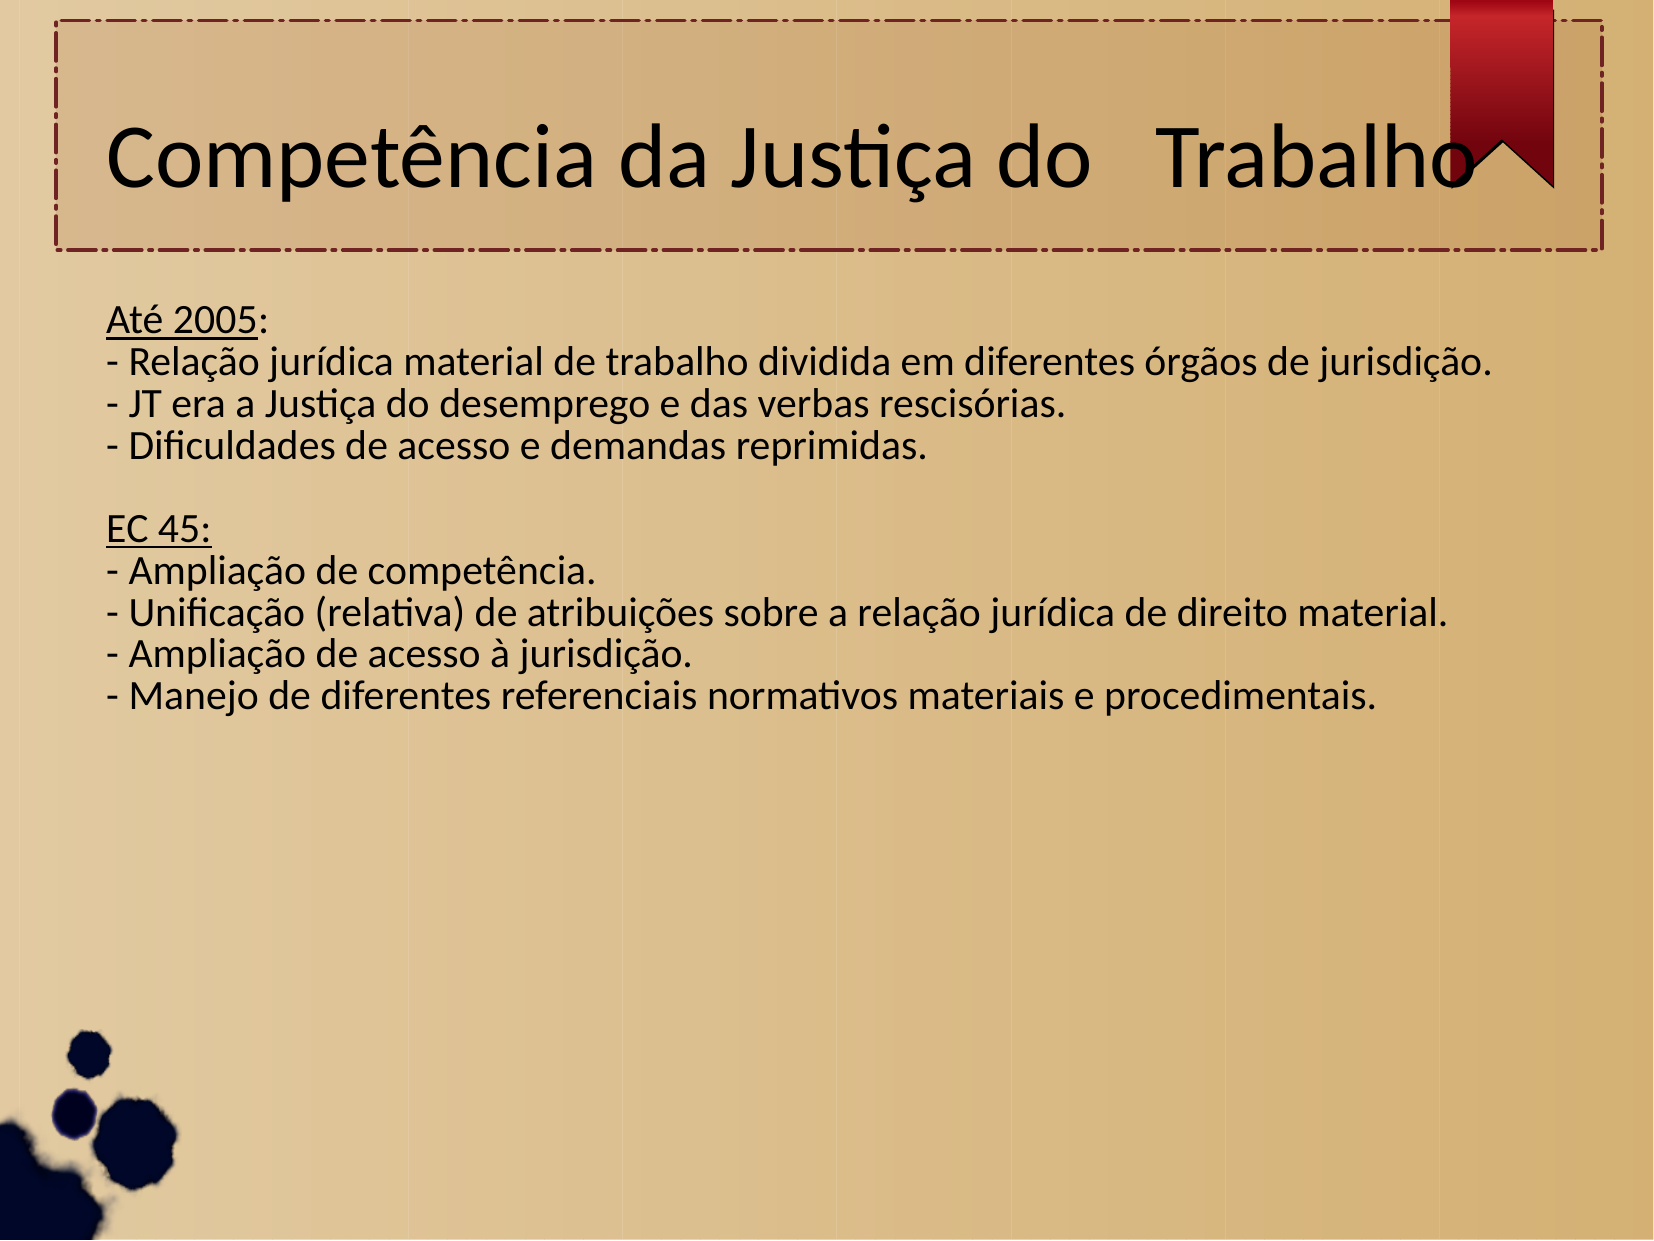

# Competência da Justiça do Trabalho Até 2005: - Relação jurídica material de trabalho dividida em diferentes órgãos de jurisdição. - JT era a Justiça do desemprego e das verbas rescisórias. - Dificuldades de acesso e demandas reprimidas. EC 45: - Ampliação de competência. - Unificação (relativa) de atribuições sobre a relação jurídica de direito material. - Ampliação de acesso à jurisdição. - Manejo de diferentes referenciais normativos materiais e procedimentais.